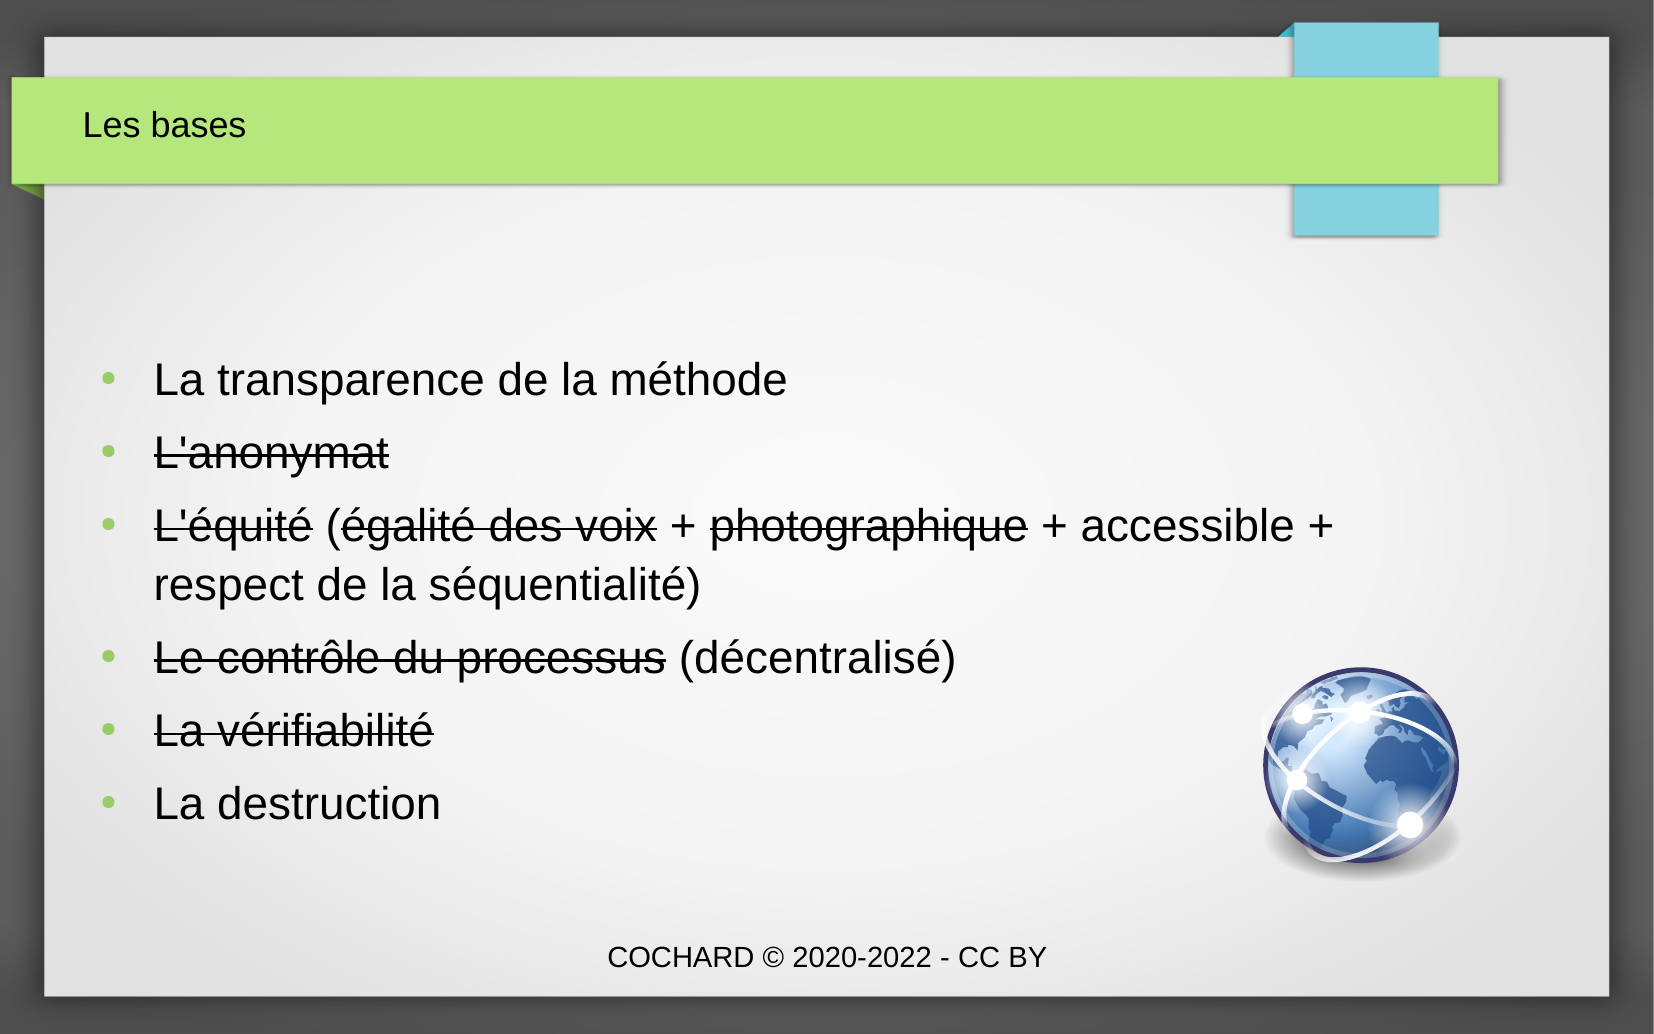

# Les bases
La transparence de la méthode
L'anonymat
L'équité (égalité des voix + photographique + accessible +
respect de la séquentialité)
Le contrôle du processus (décentralisé)
La vérifiabilité
La destruction
COCHARD © 2020-2022 - CC BY